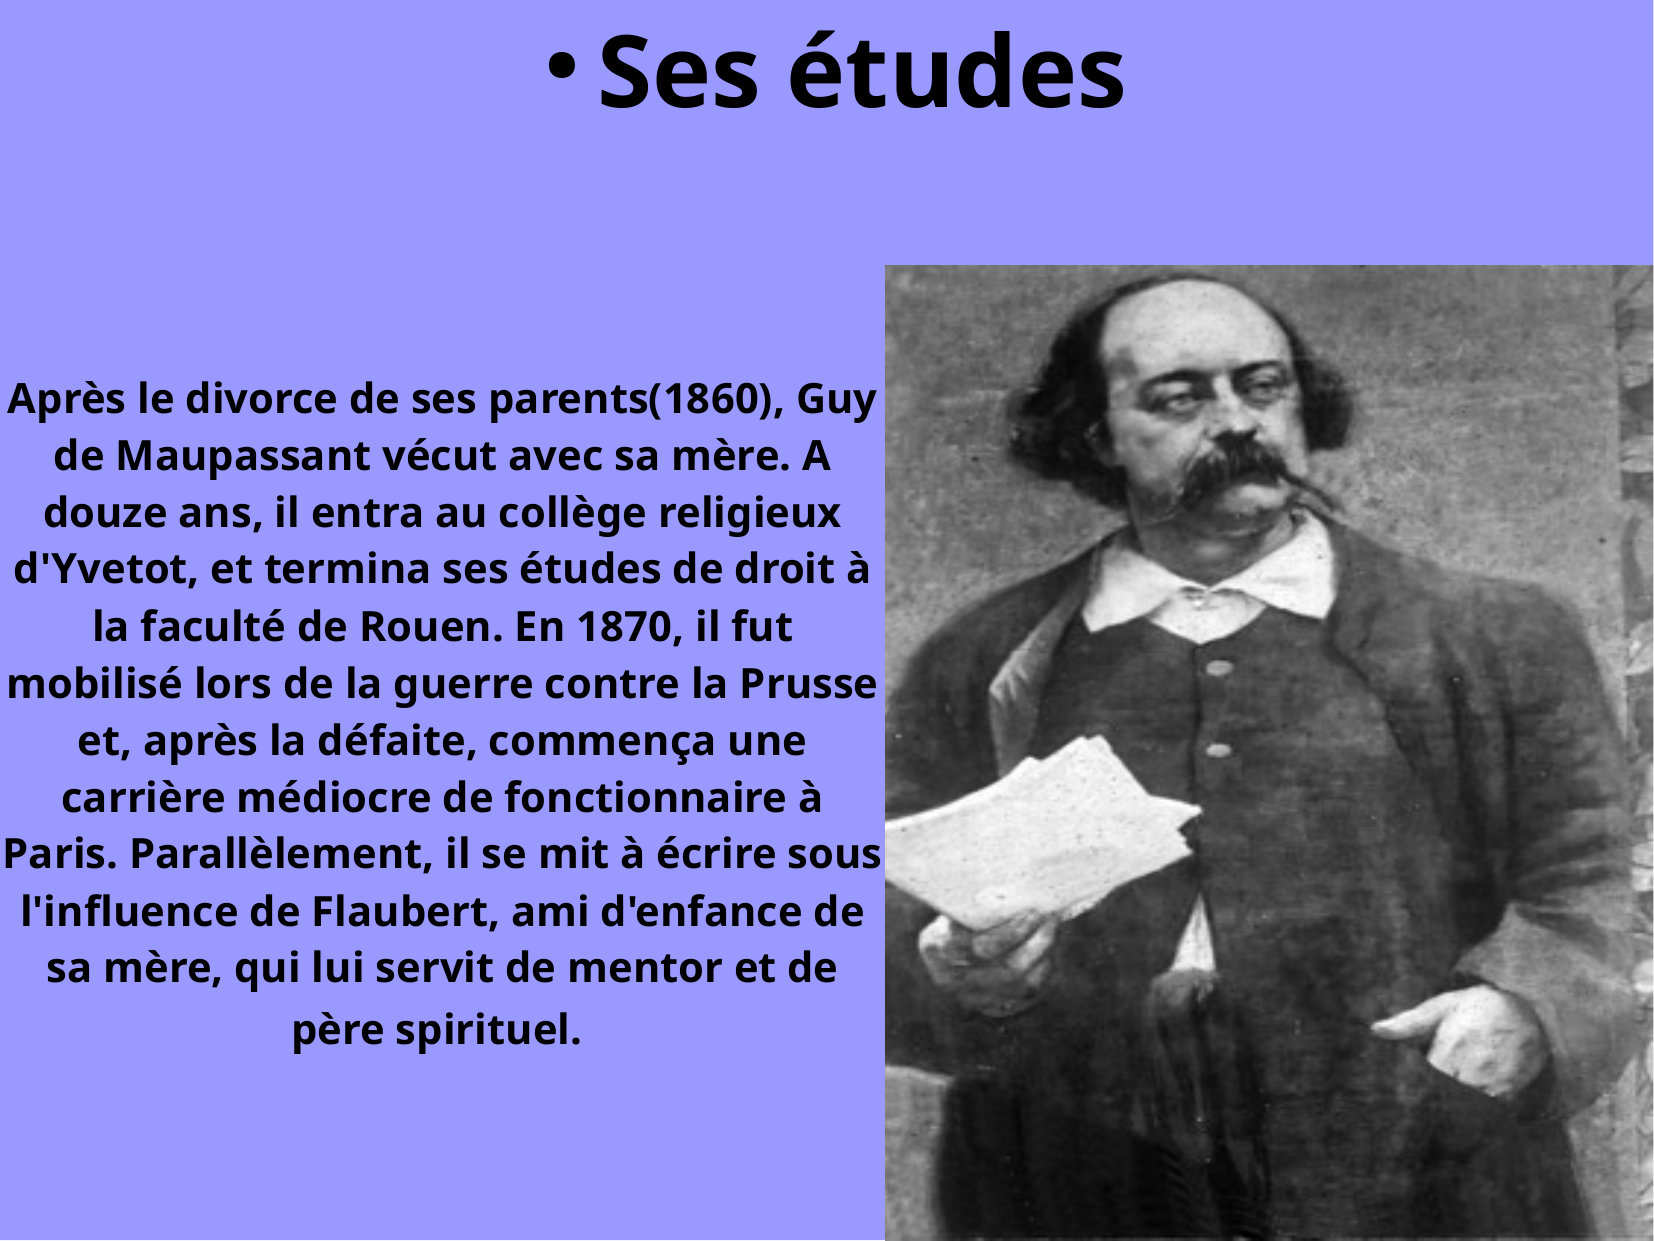

# Ses études
Après le divorce de ses parents(1860), Guy de Maupassant vécut avec sa mère. A douze ans, il entra au collège religieux d'Yvetot, et termina ses études de droit à la faculté de Rouen. En 1870, il fut mobilisé lors de la guerre contre la Prusse et, après la défaite, commença une carrière médiocre de fonctionnaire à Paris. Parallèlement, il se mit à écrire sous l'influence de Flaubert, ami d'enfance de sa mère, qui lui servit de mentor et de père spirituel.